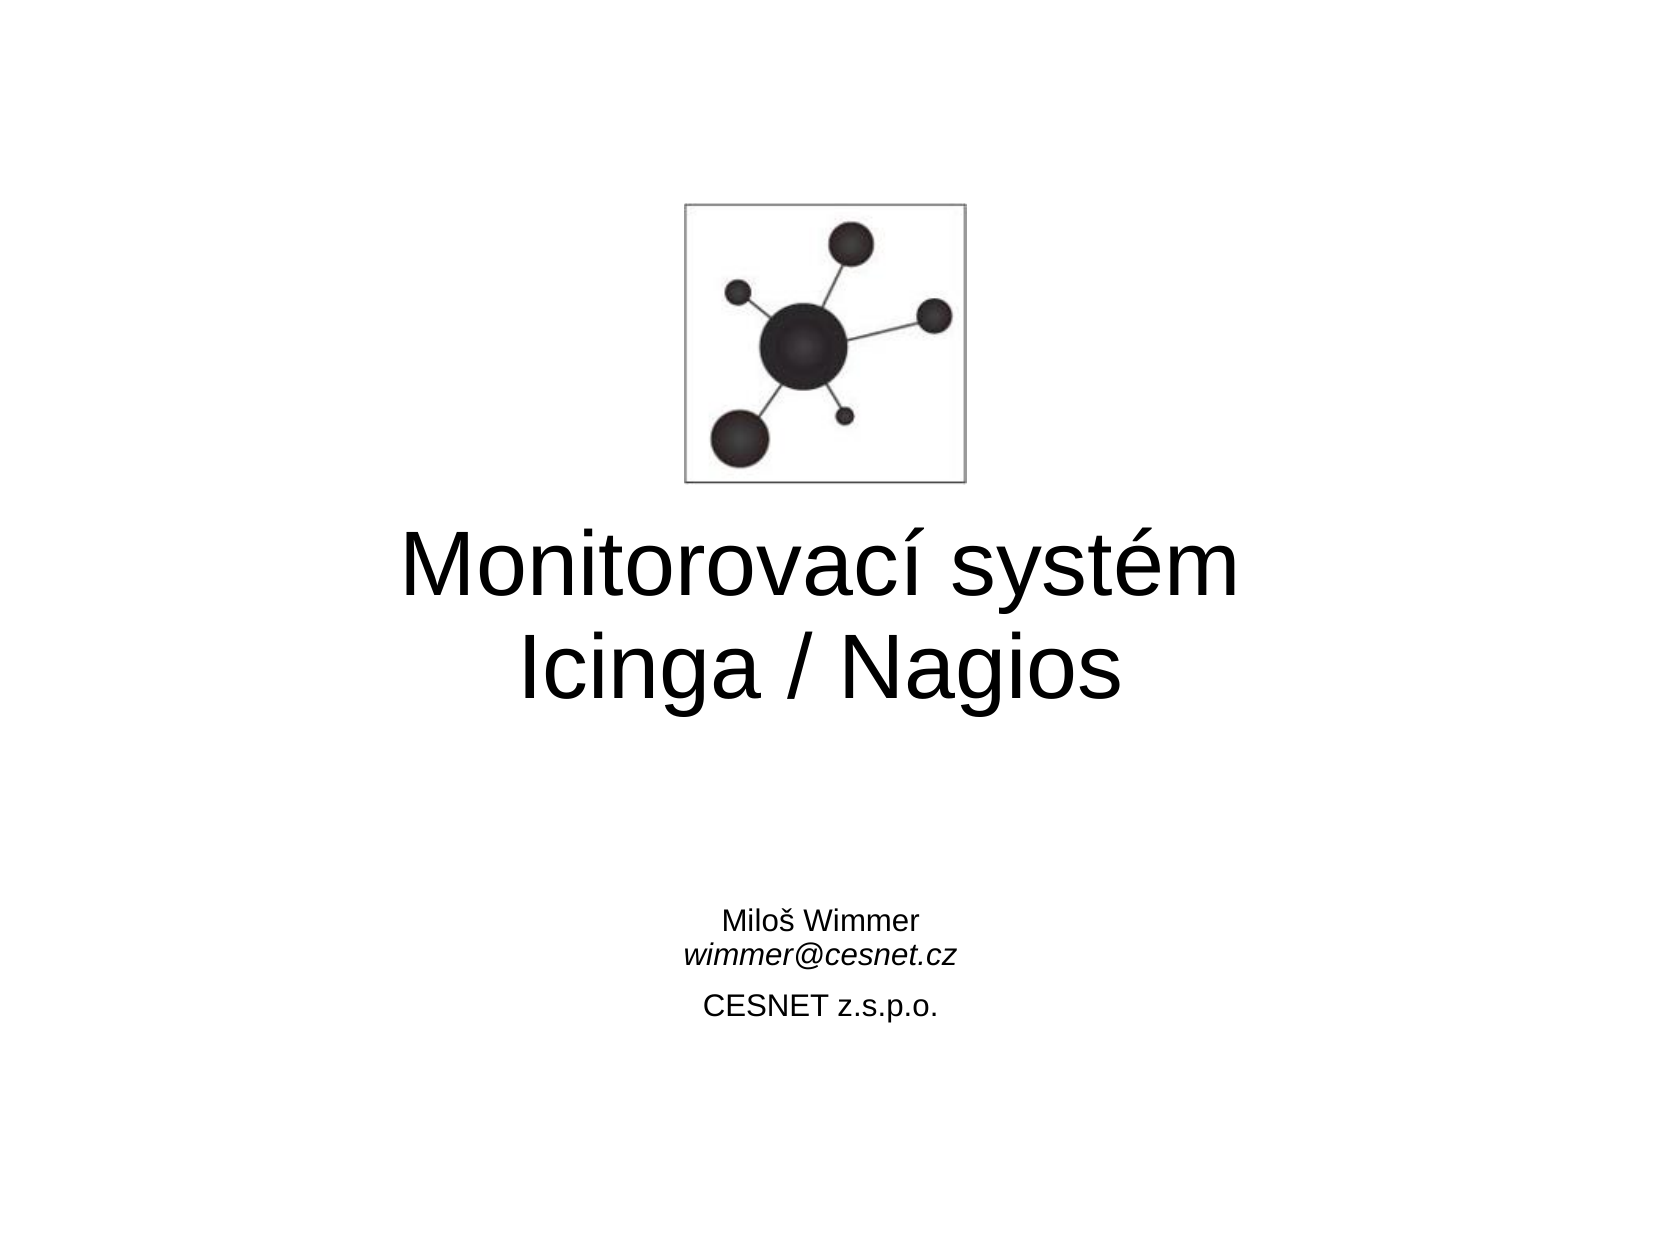

# Monitorovací systém
Icinga / Nagios
Miloš Wimmer
wimmer@cesnet.cz
CESNET z.s.p.o.